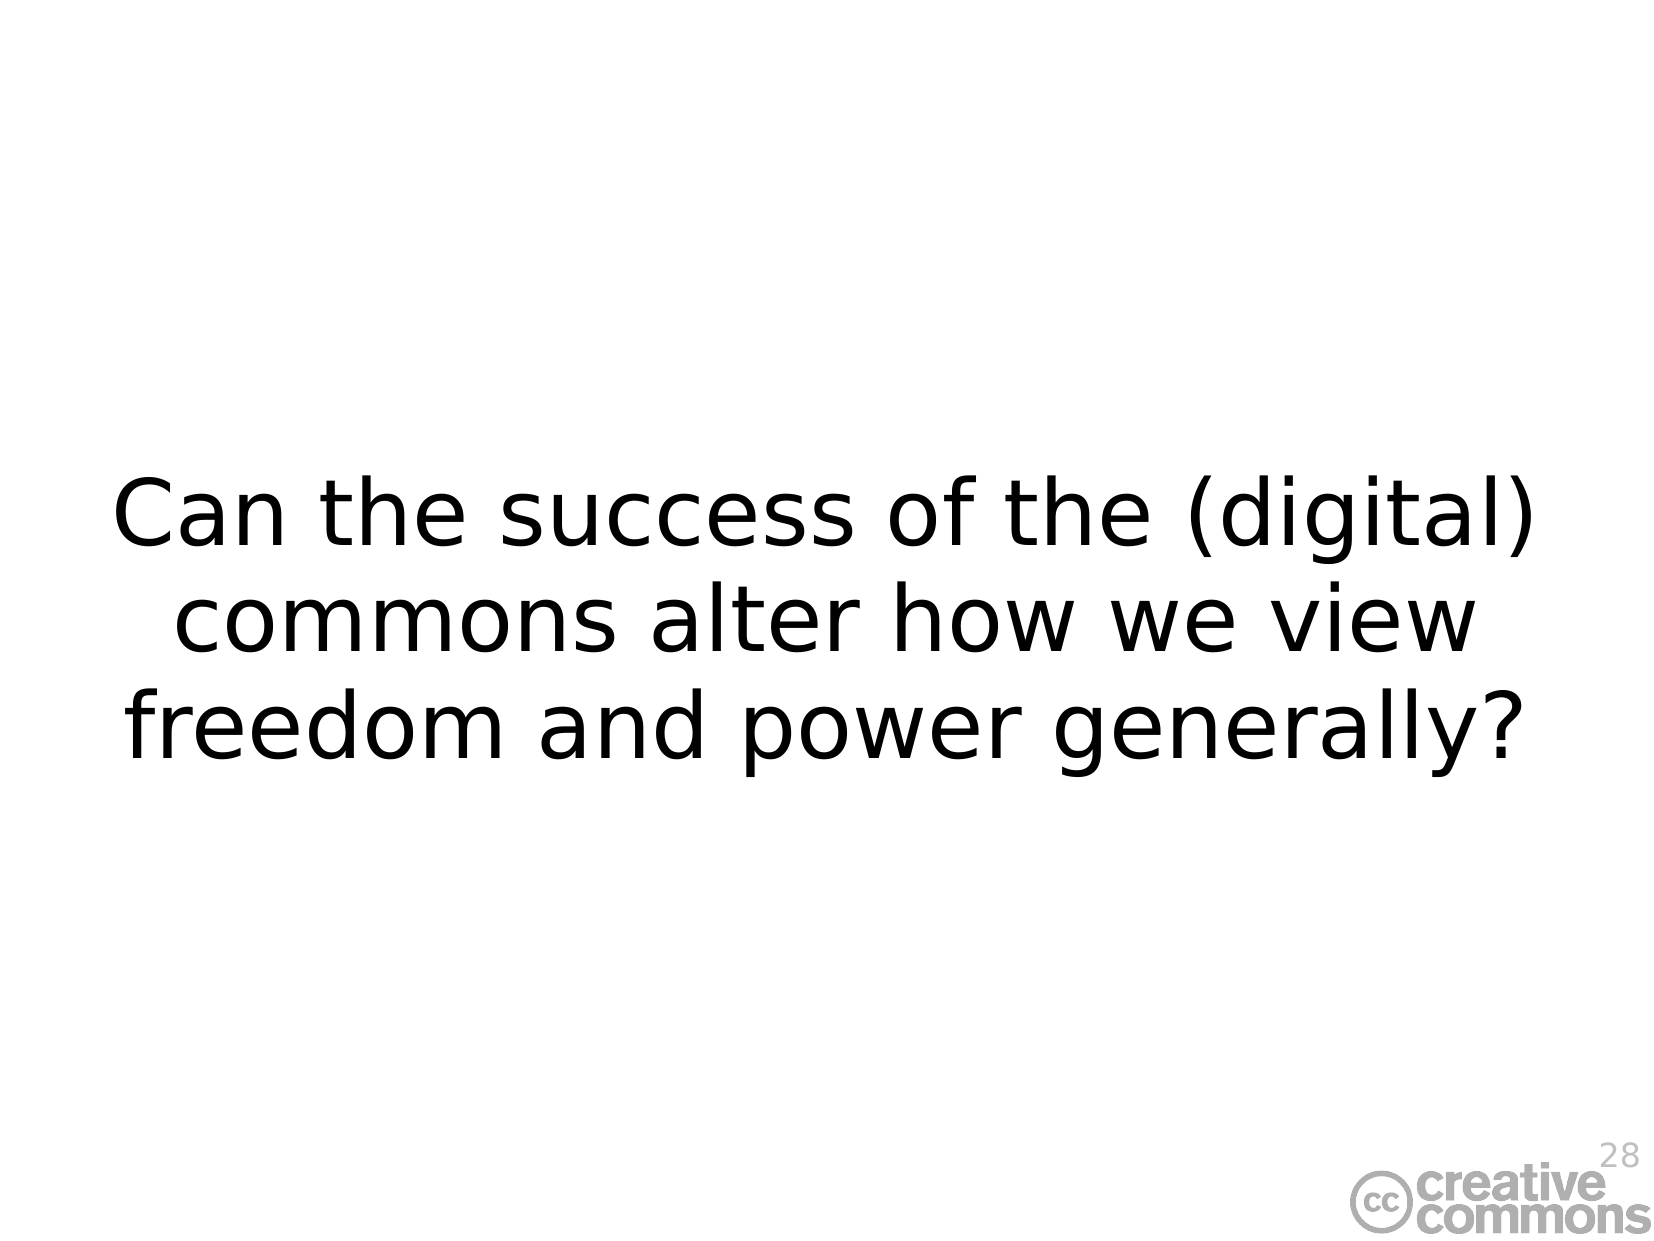

# Can the success of the (digital) commons alter how we view freedom and power generally?